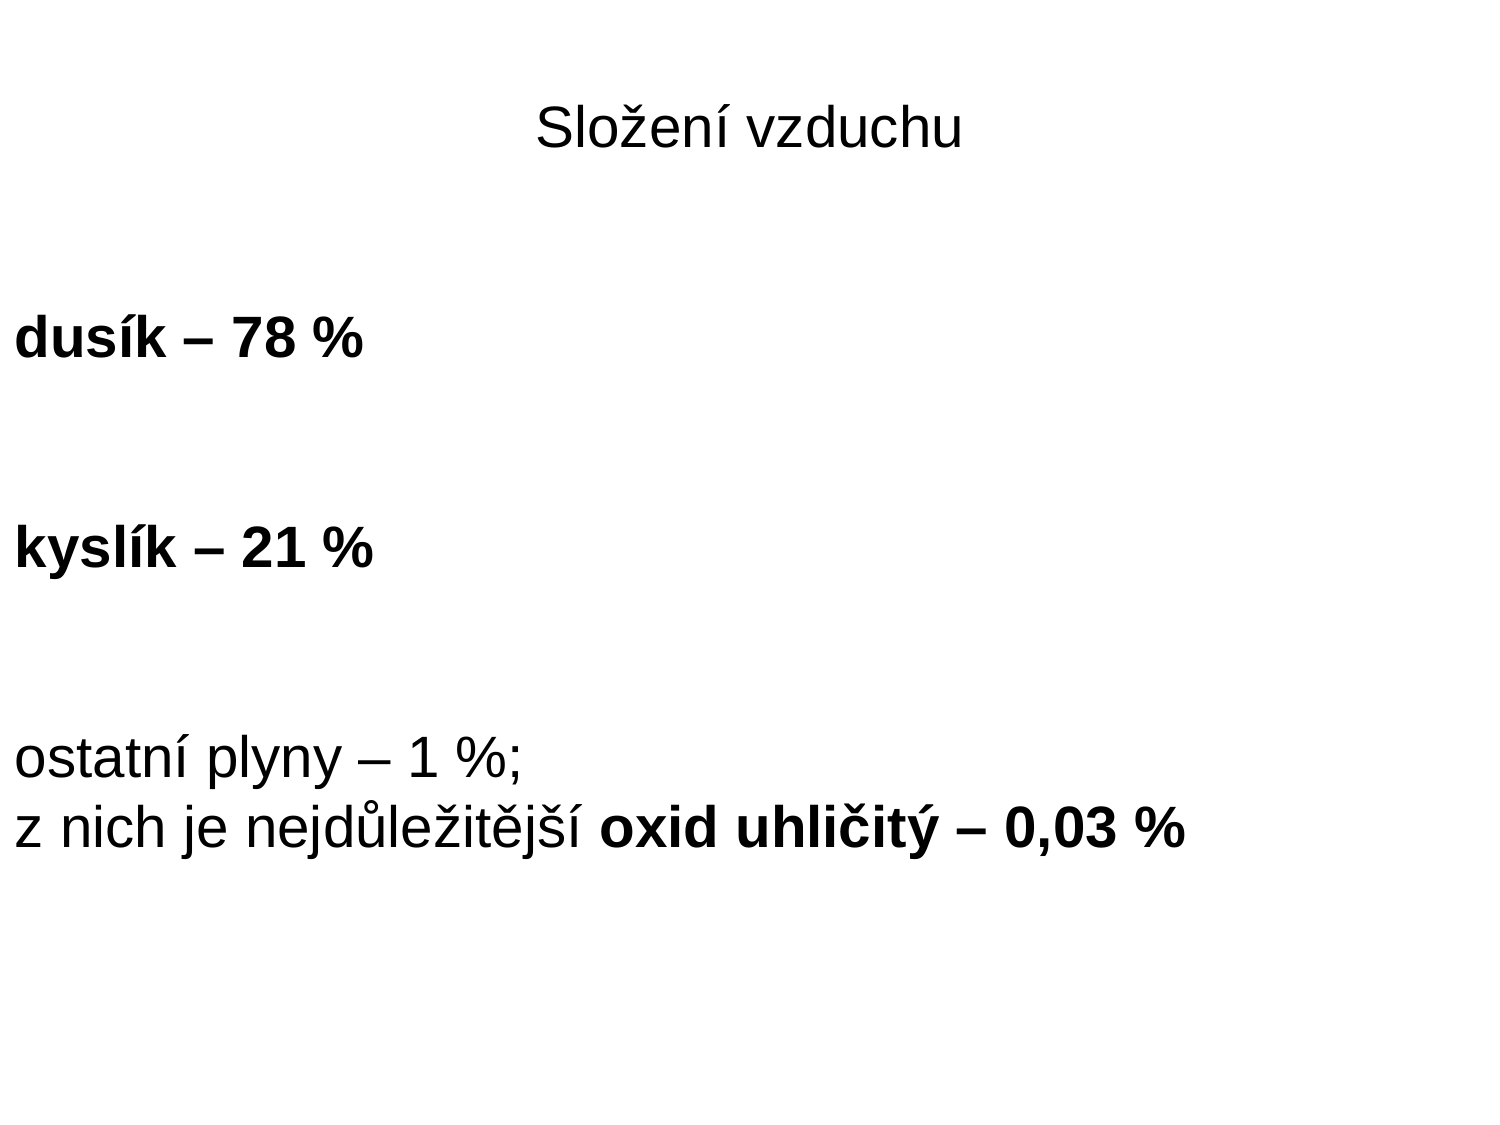

Složení vzduchu
dusík – 78 %
kyslík – 21 %
ostatní plyny – 1 %;
z nich je nejdůležitější oxid uhličitý – 0,03 %